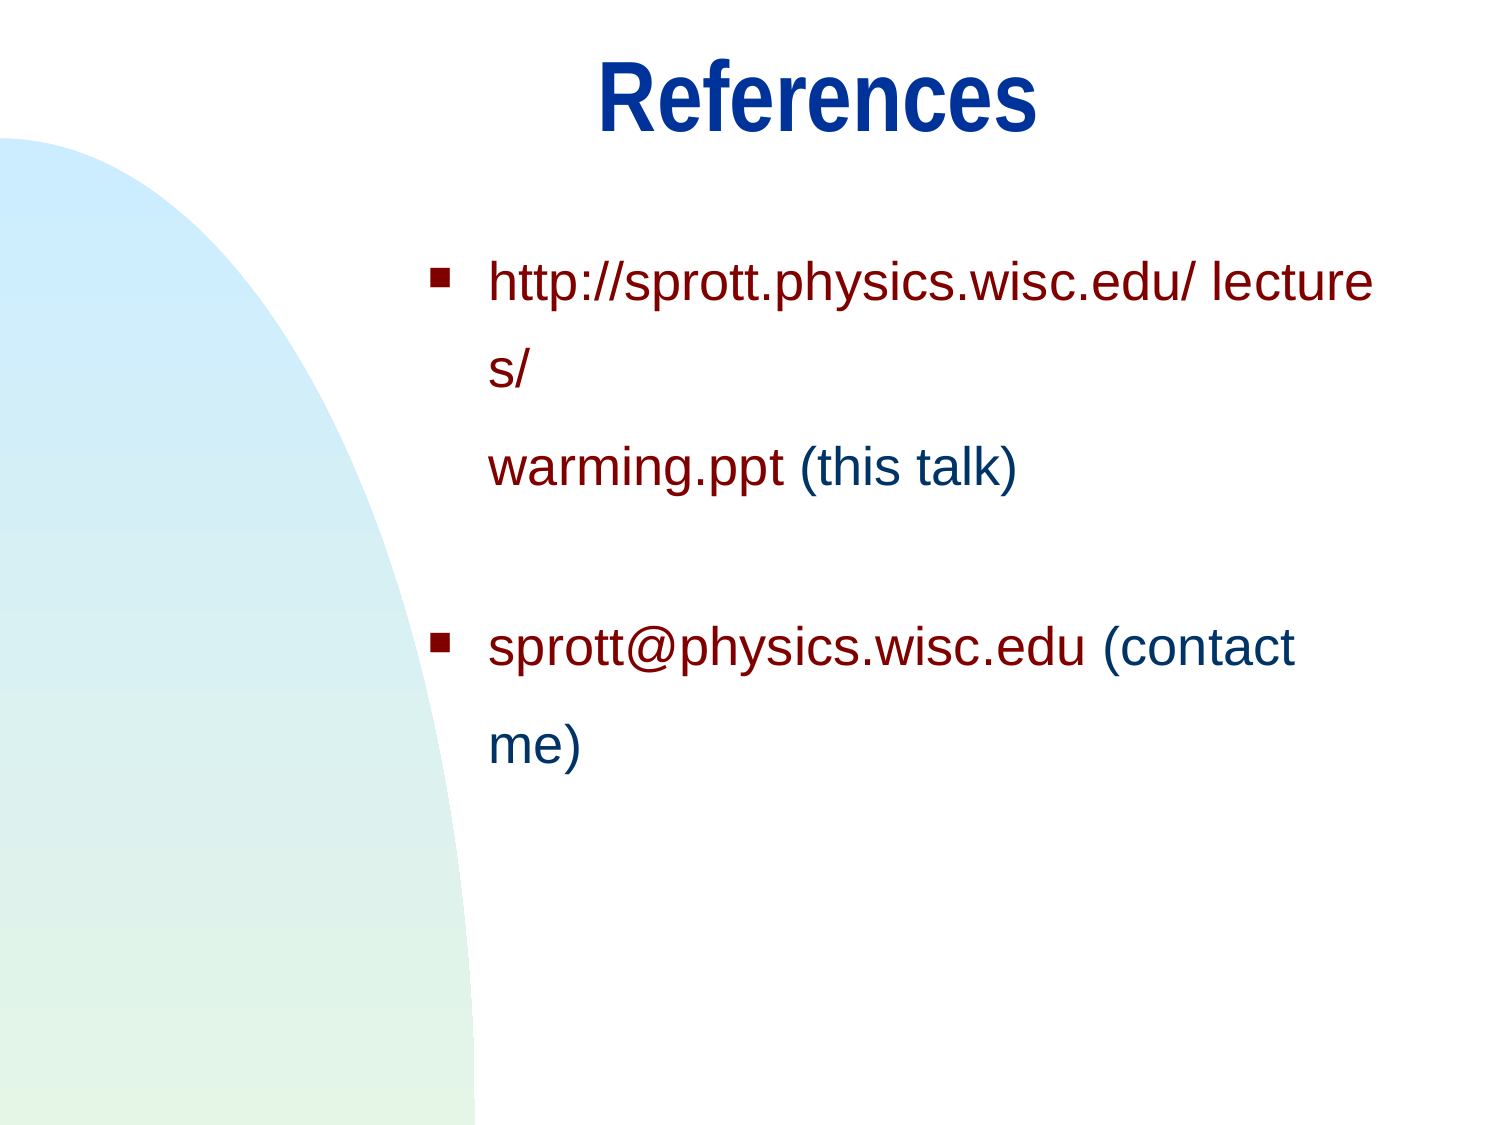

# References
http://sprott.physics.wisc.edu/ lectures/warming.ppt (this talk)
sprott@physics.wisc.edu (contact me)